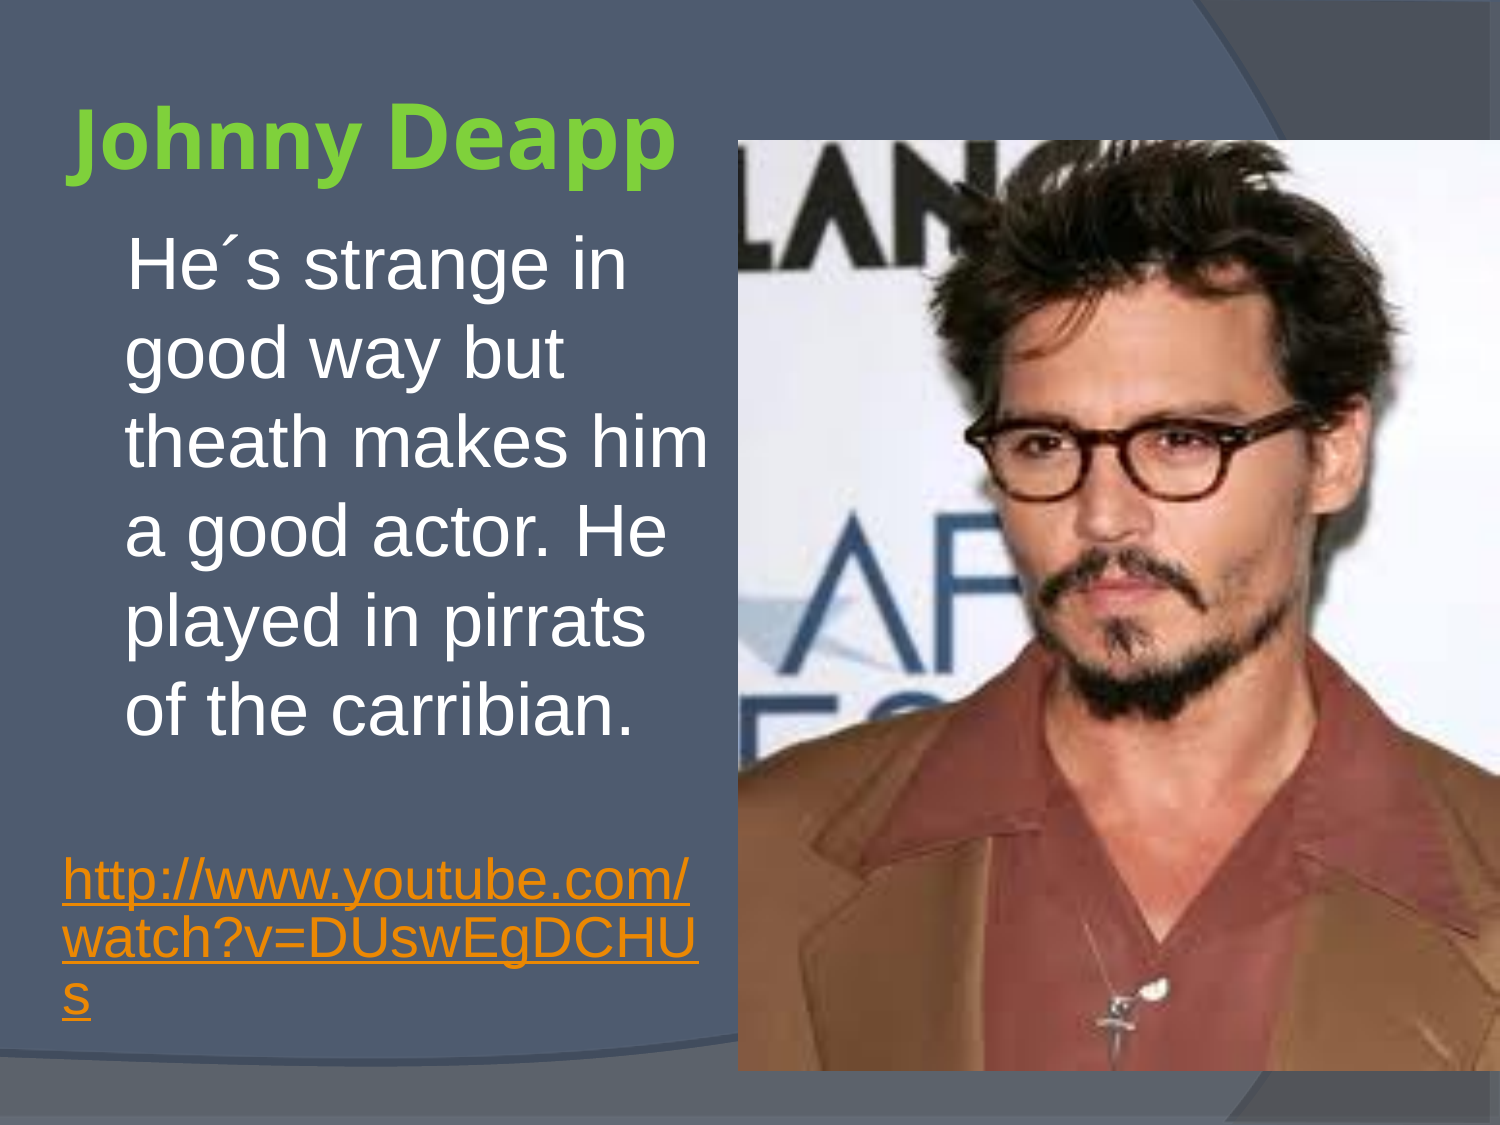

# Johnny Deapp
 He´s strange in good way but theath makes him a good actor. He played in pirrats of the carribian.
http://www.youtube.com/watch?v=DUswEgDCHUs